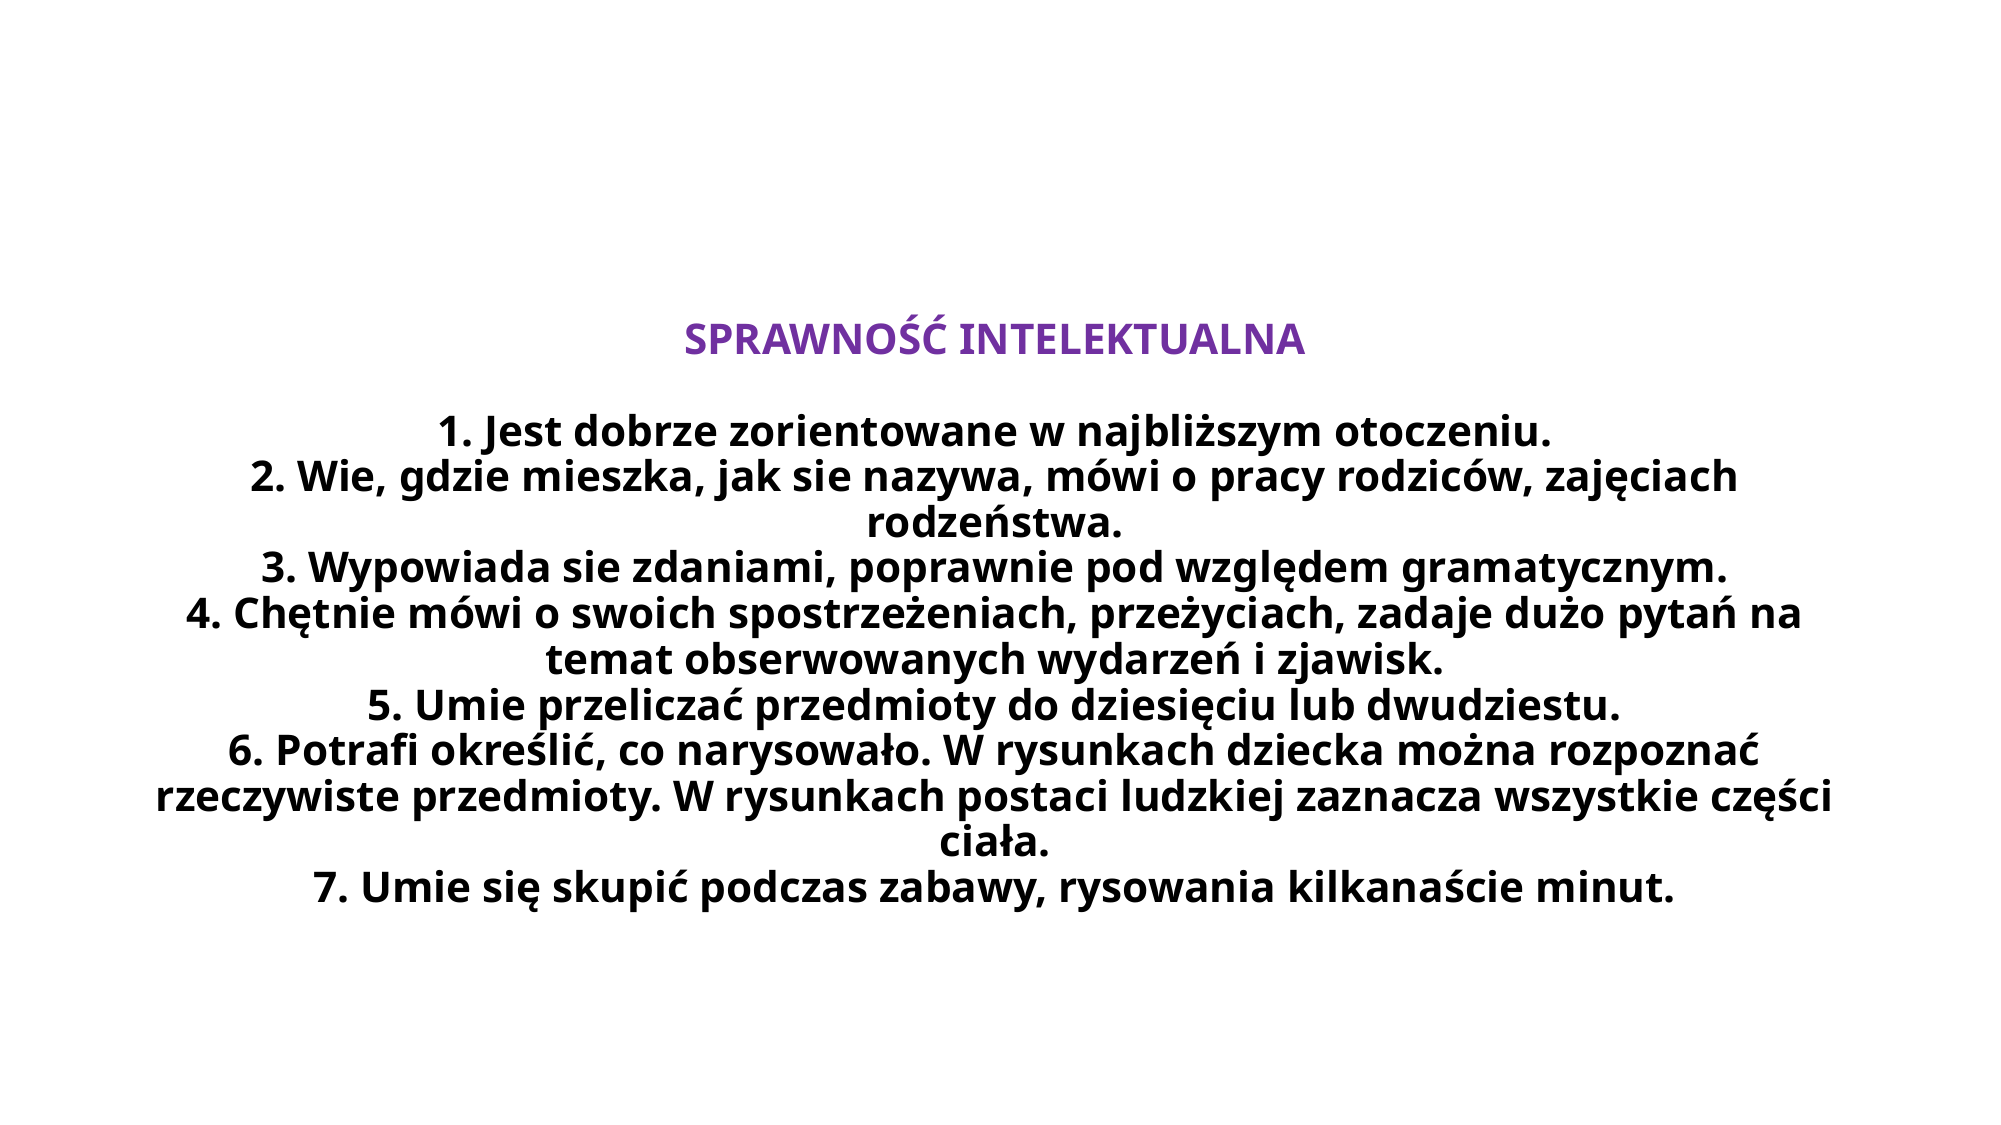

# SPRAWNOŚĆ INTELEKTUALNA 1. Jest dobrze zorientowane w najbliższym otoczeniu. 2. Wie, gdzie mieszka, jak sie nazywa, mówi o pracy rodziców, zajęciach rodzeństwa. 3. Wypowiada sie zdaniami, poprawnie pod względem gramatycznym. 4. Chętnie mówi o swoich spostrzeżeniach, przeżyciach, zadaje dużo pytań na temat obserwowanych wydarzeń i zjawisk. 5. Umie przeliczać przedmioty do dziesięciu lub dwudziestu. 6. Potrafi określić, co narysowało. W rysunkach dziecka można rozpoznać rzeczywiste przedmioty. W rysunkach postaci ludzkiej zaznacza wszystkie części ciała. 7. Umie się skupić podczas zabawy, rysowania kilkanaście minut.